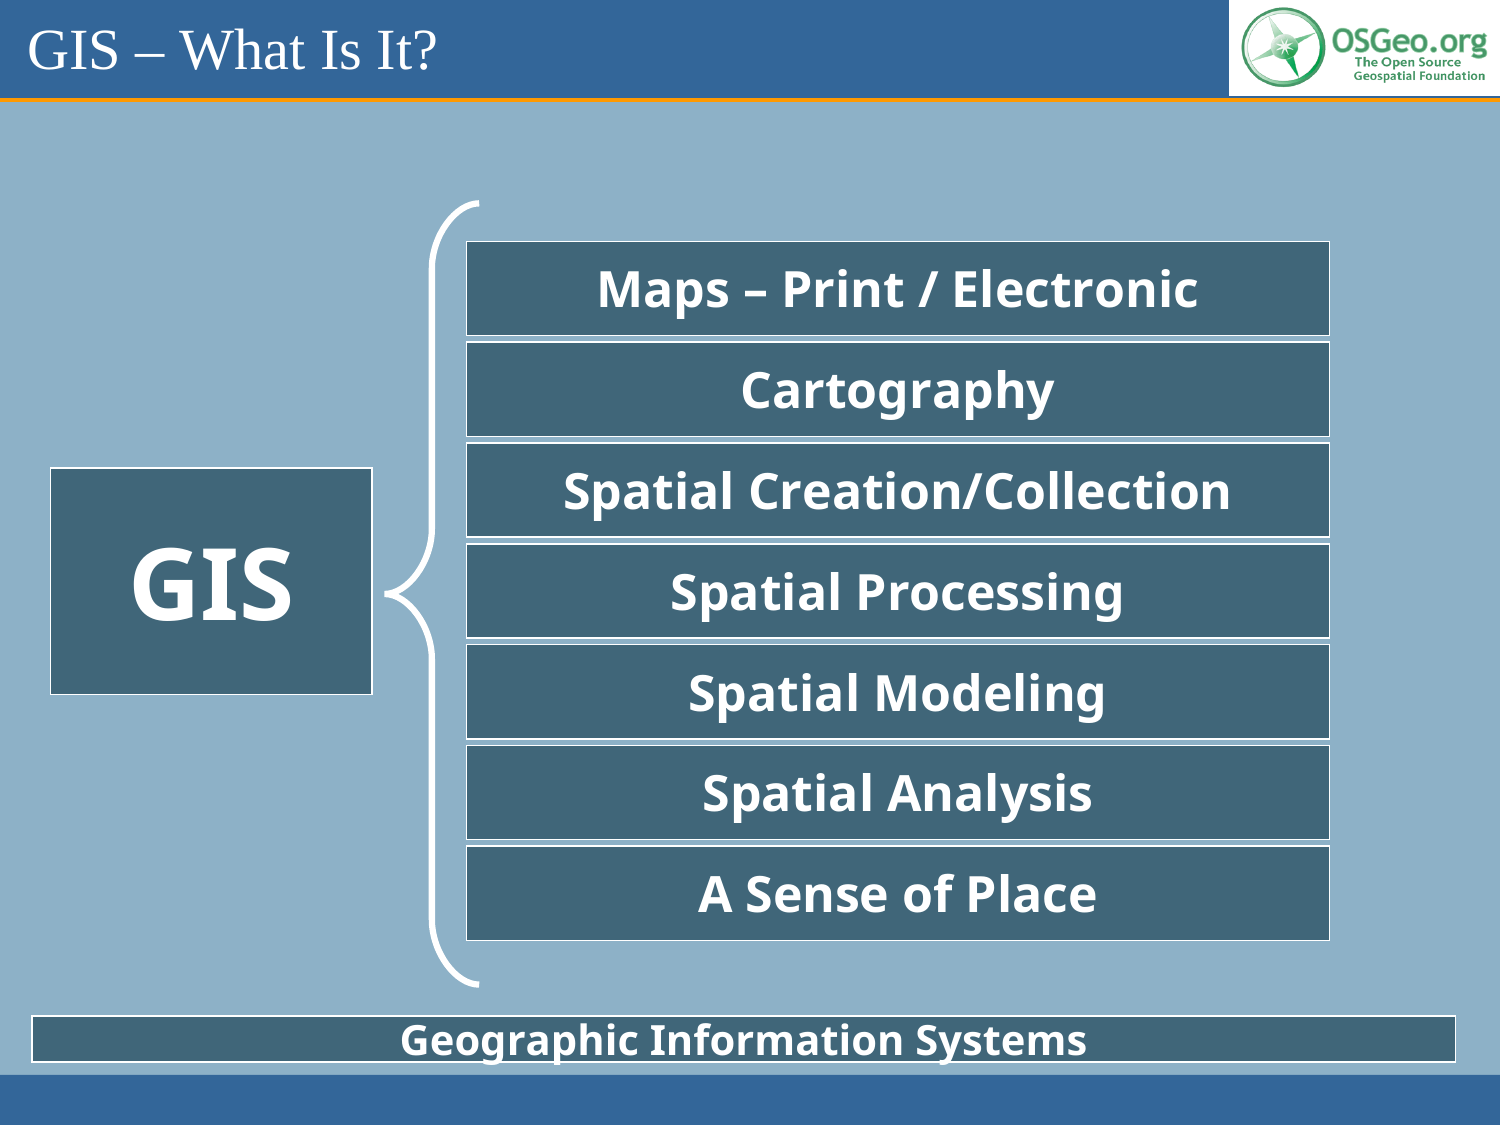

# GIS – What Is It?
Maps – Print / Electronic
Cartography
Spatial Creation/Collection
GIS
Spatial Processing
Spatial Modeling
Spatial Analysis
A Sense of Place
Geographic Information Systems